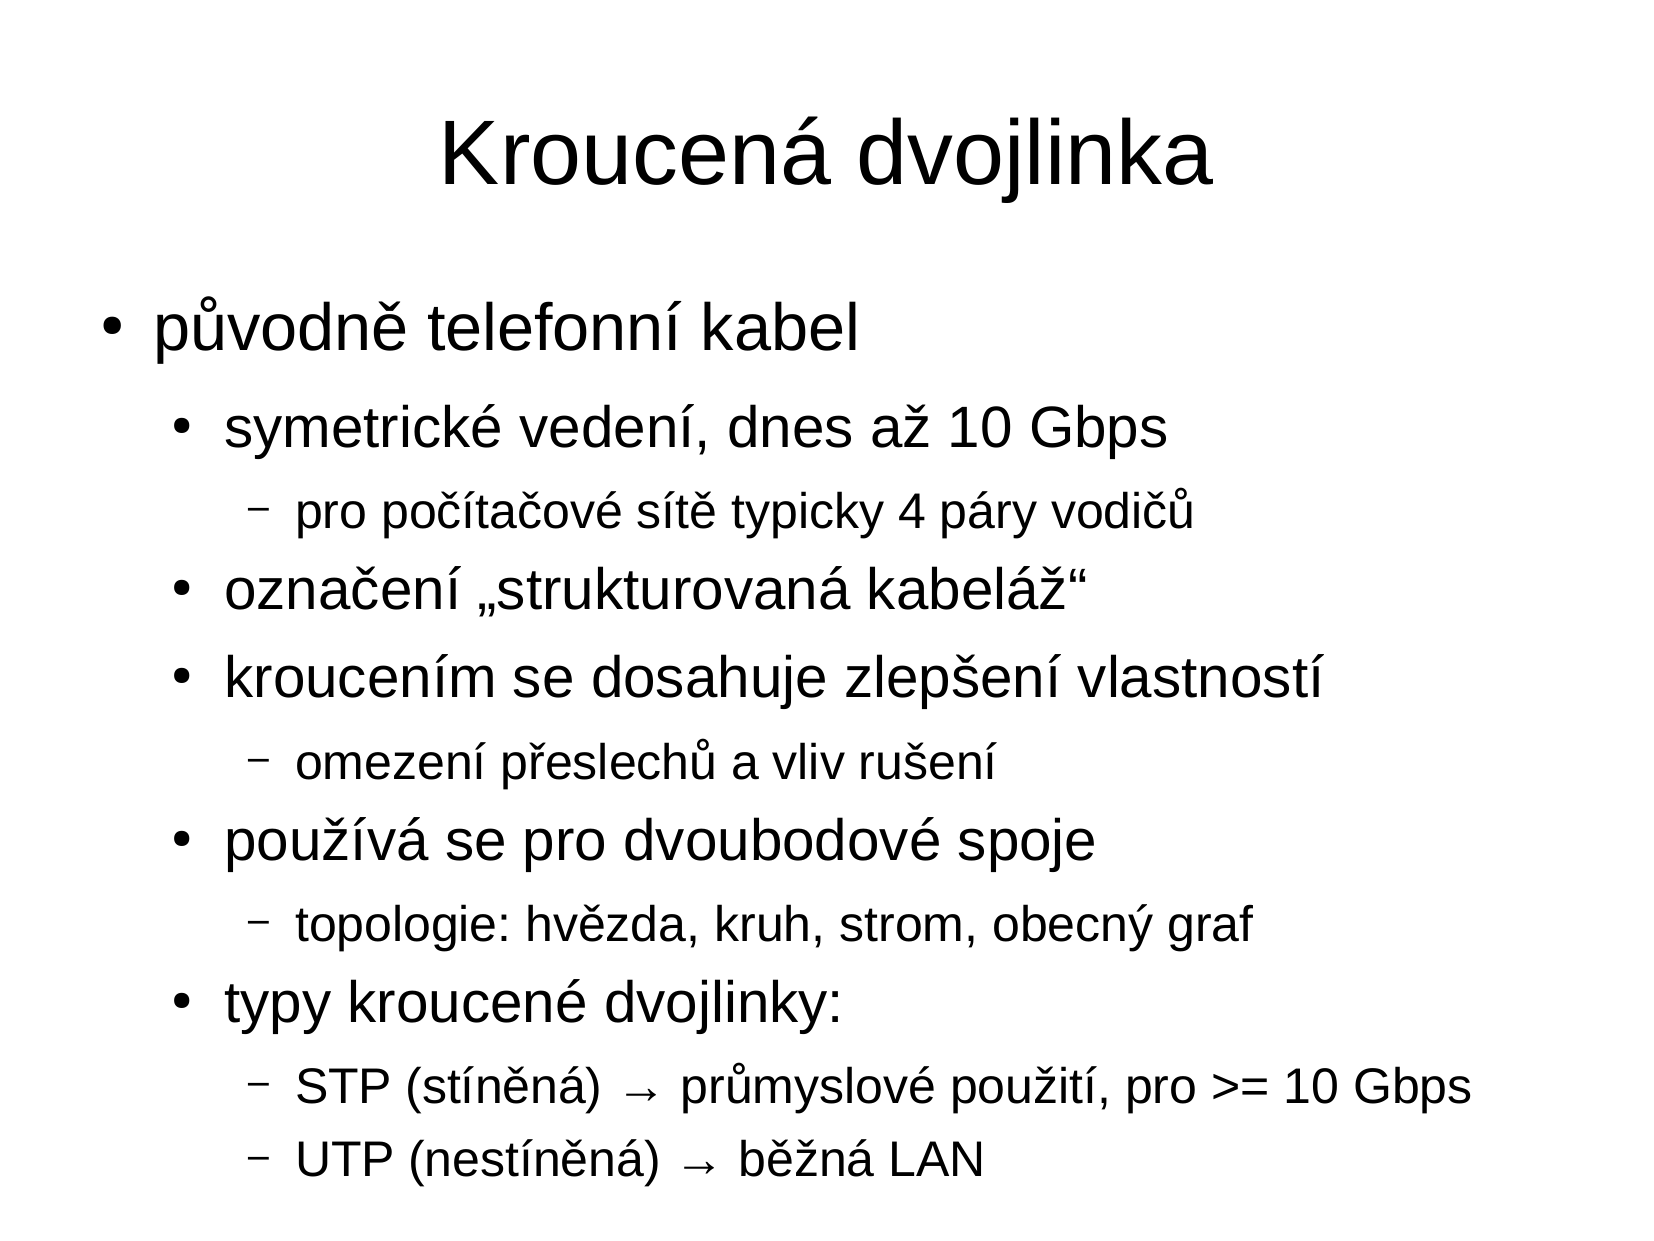

# Kroucená dvojlinka
původně telefonní kabel
symetrické vedení, dnes až 10 Gbps
pro počítačové sítě typicky 4 páry vodičů
označení „strukturovaná kabeláž“
kroucením se dosahuje zlepšení vlastností
omezení přeslechů a vliv rušení
používá se pro dvoubodové spoje
topologie: hvězda, kruh, strom, obecný graf
typy kroucené dvojlinky:
STP (stíněná) → průmyslové použití, pro >= 10 Gbps
UTP (nestíněná) → běžná LAN